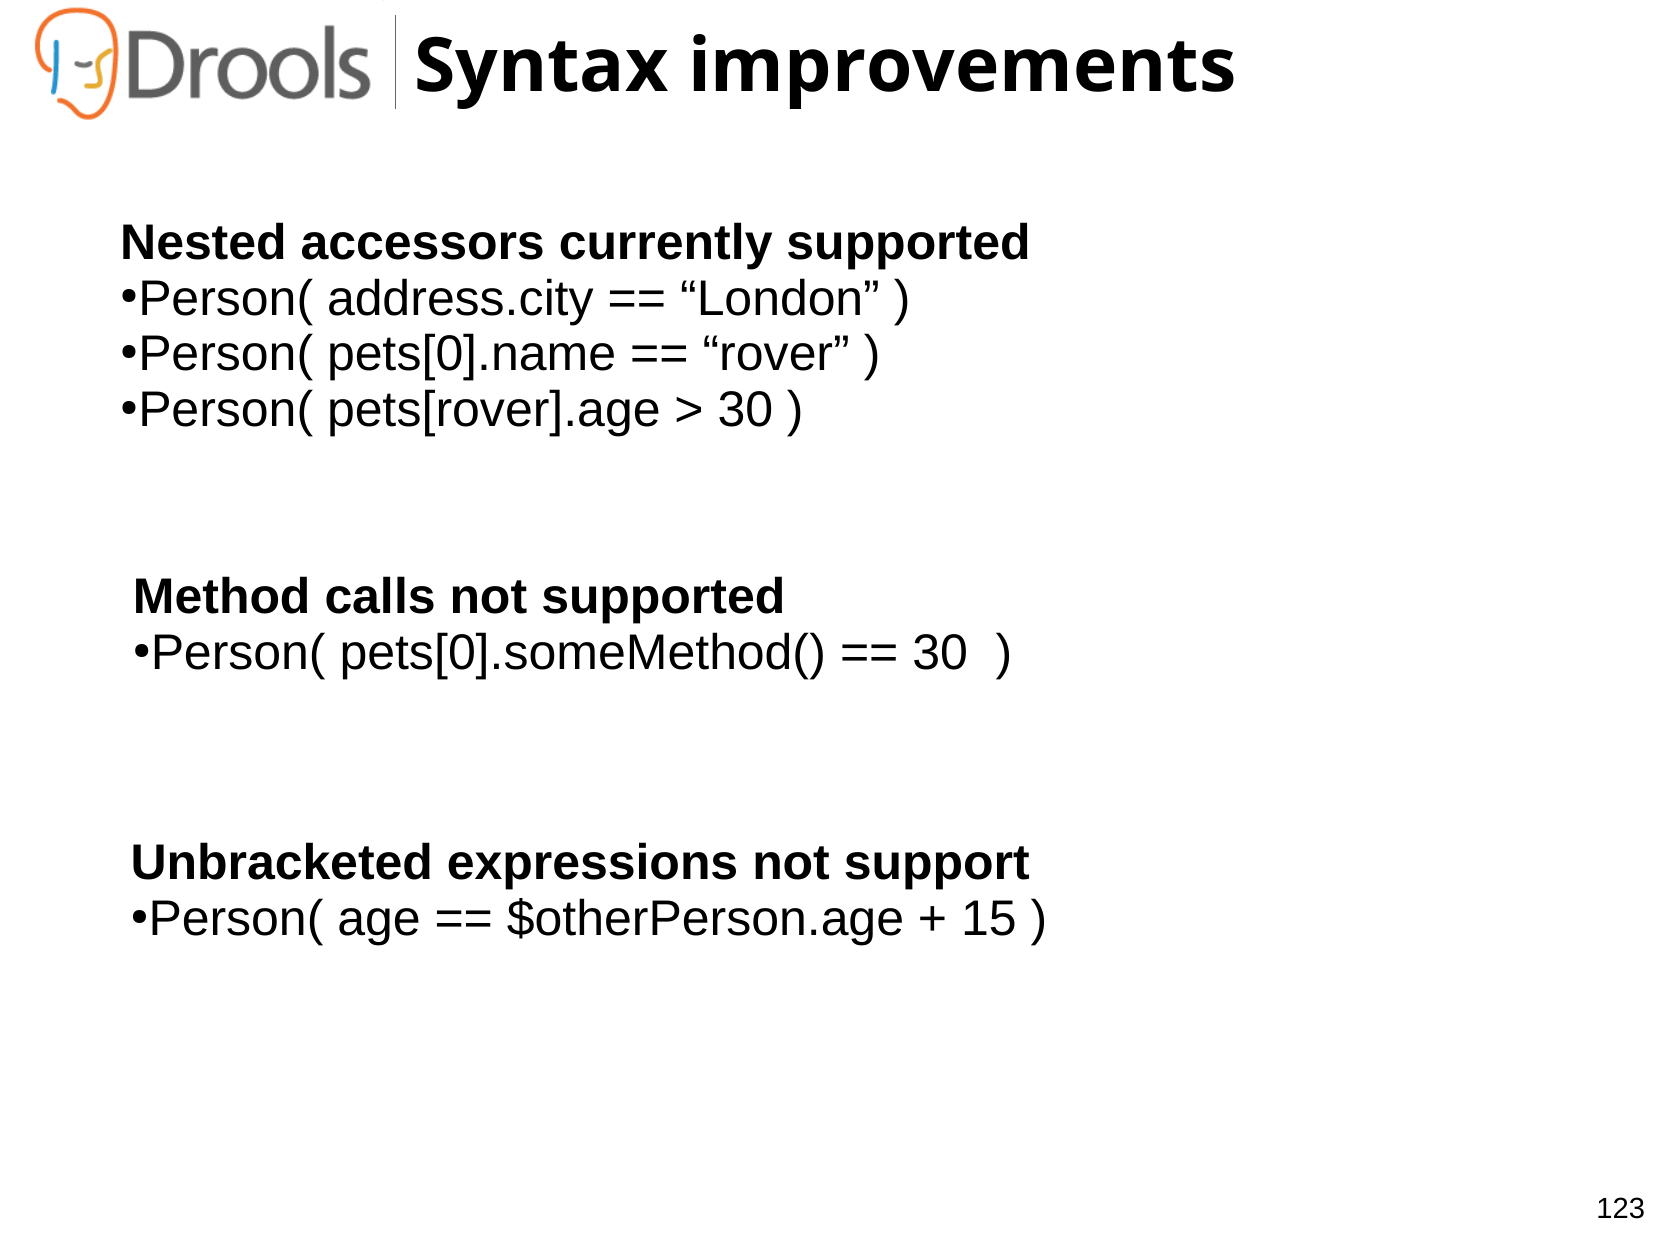

# Syntax improvements
Nested accessors currently supported
Person( address.city == “London” )
Person( pets[0].name == “rover” )
Person( pets[rover].age > 30 )
Method calls not supported
Person( pets[0].someMethod() == 30 )
Unbracketed expressions not support
Person( age == $otherPerson.age + 15 )